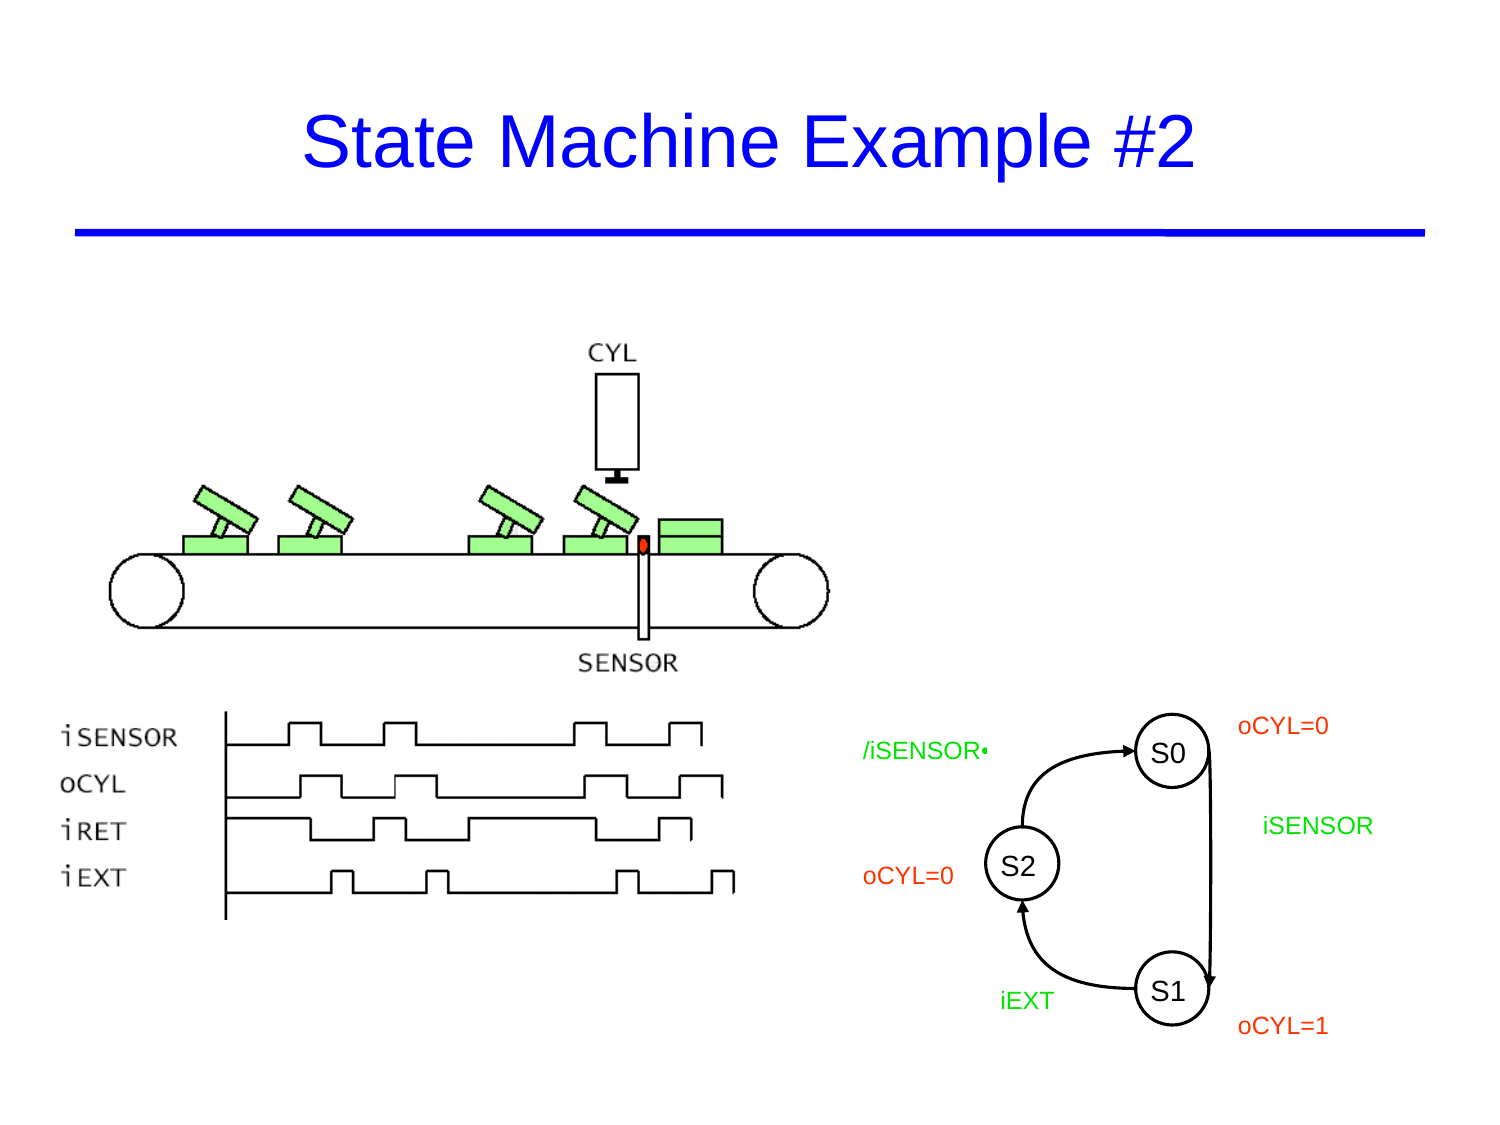

# State Machine Example #2
oCYL=0
/iSENSOR•iRET
S0
S2
oCYL=0
S1
iEXT
oCYL=1
iSENSOR